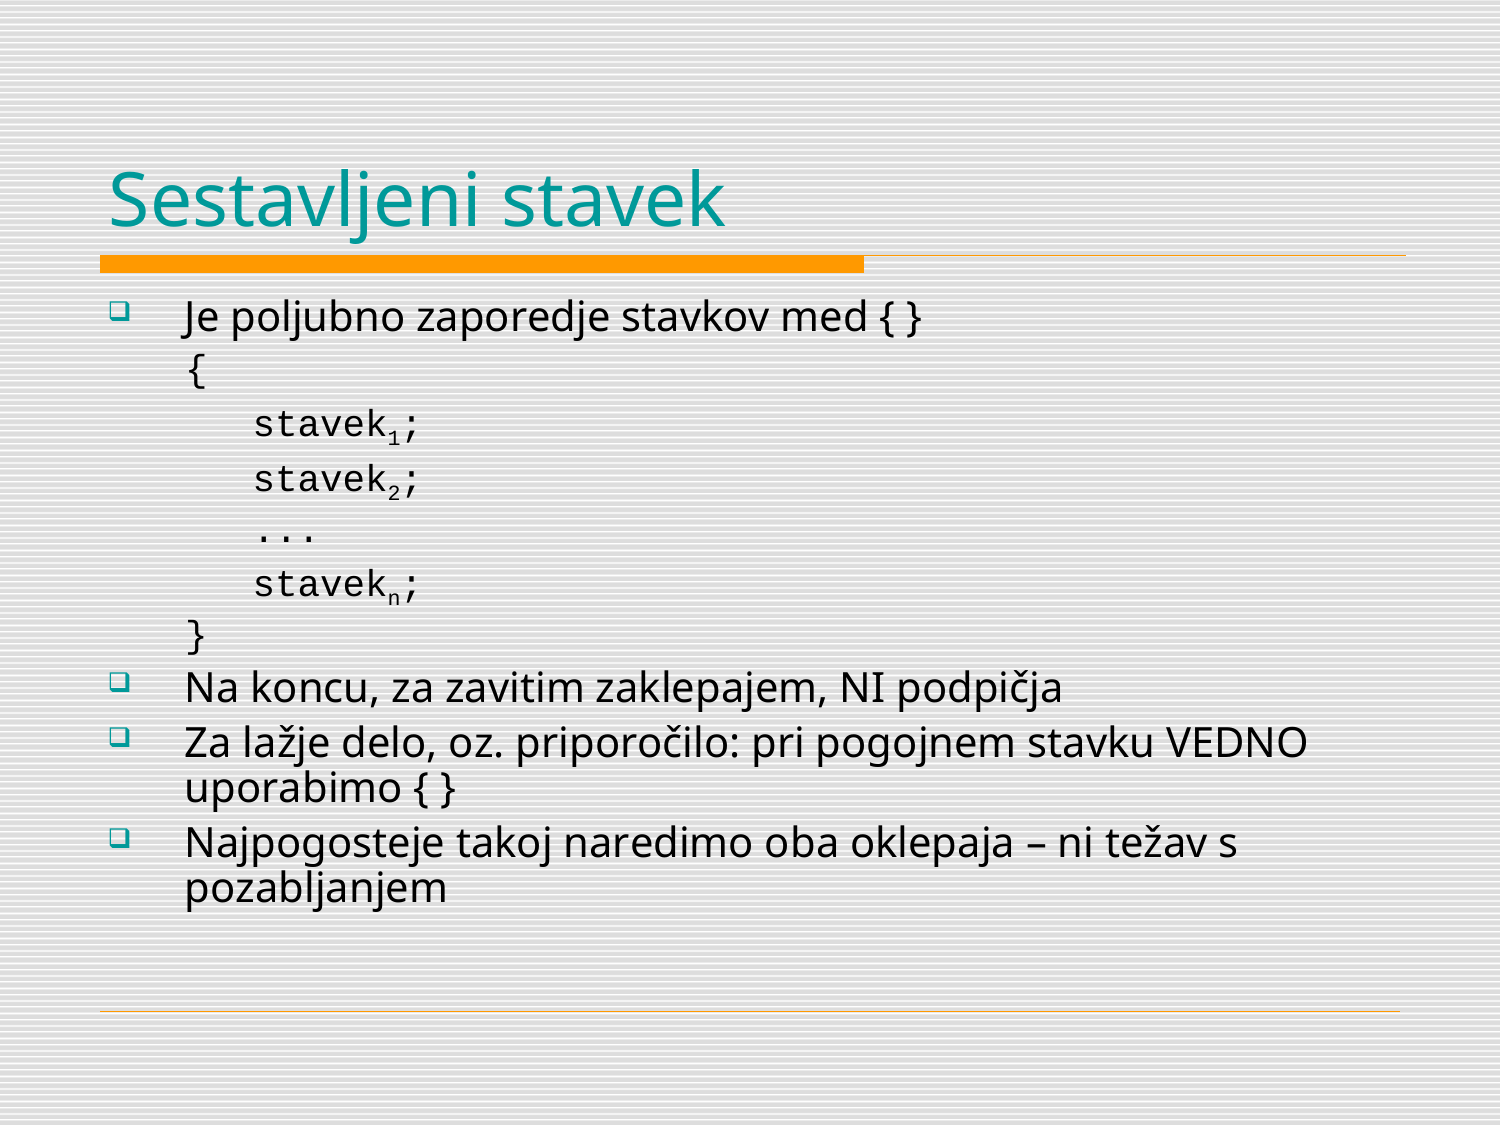

# Sestavljeni stavek
Je poljubno zaporedje stavkov med { }
{
 stavek1;
 stavek2;
 ...
 stavekn;
}
Na koncu, za zavitim zaklepajem, NI podpičja
Za lažje delo, oz. priporočilo: pri pogojnem stavku VEDNO uporabimo { }
Najpogosteje takoj naredimo oba oklepaja – ni težav s pozabljanjem